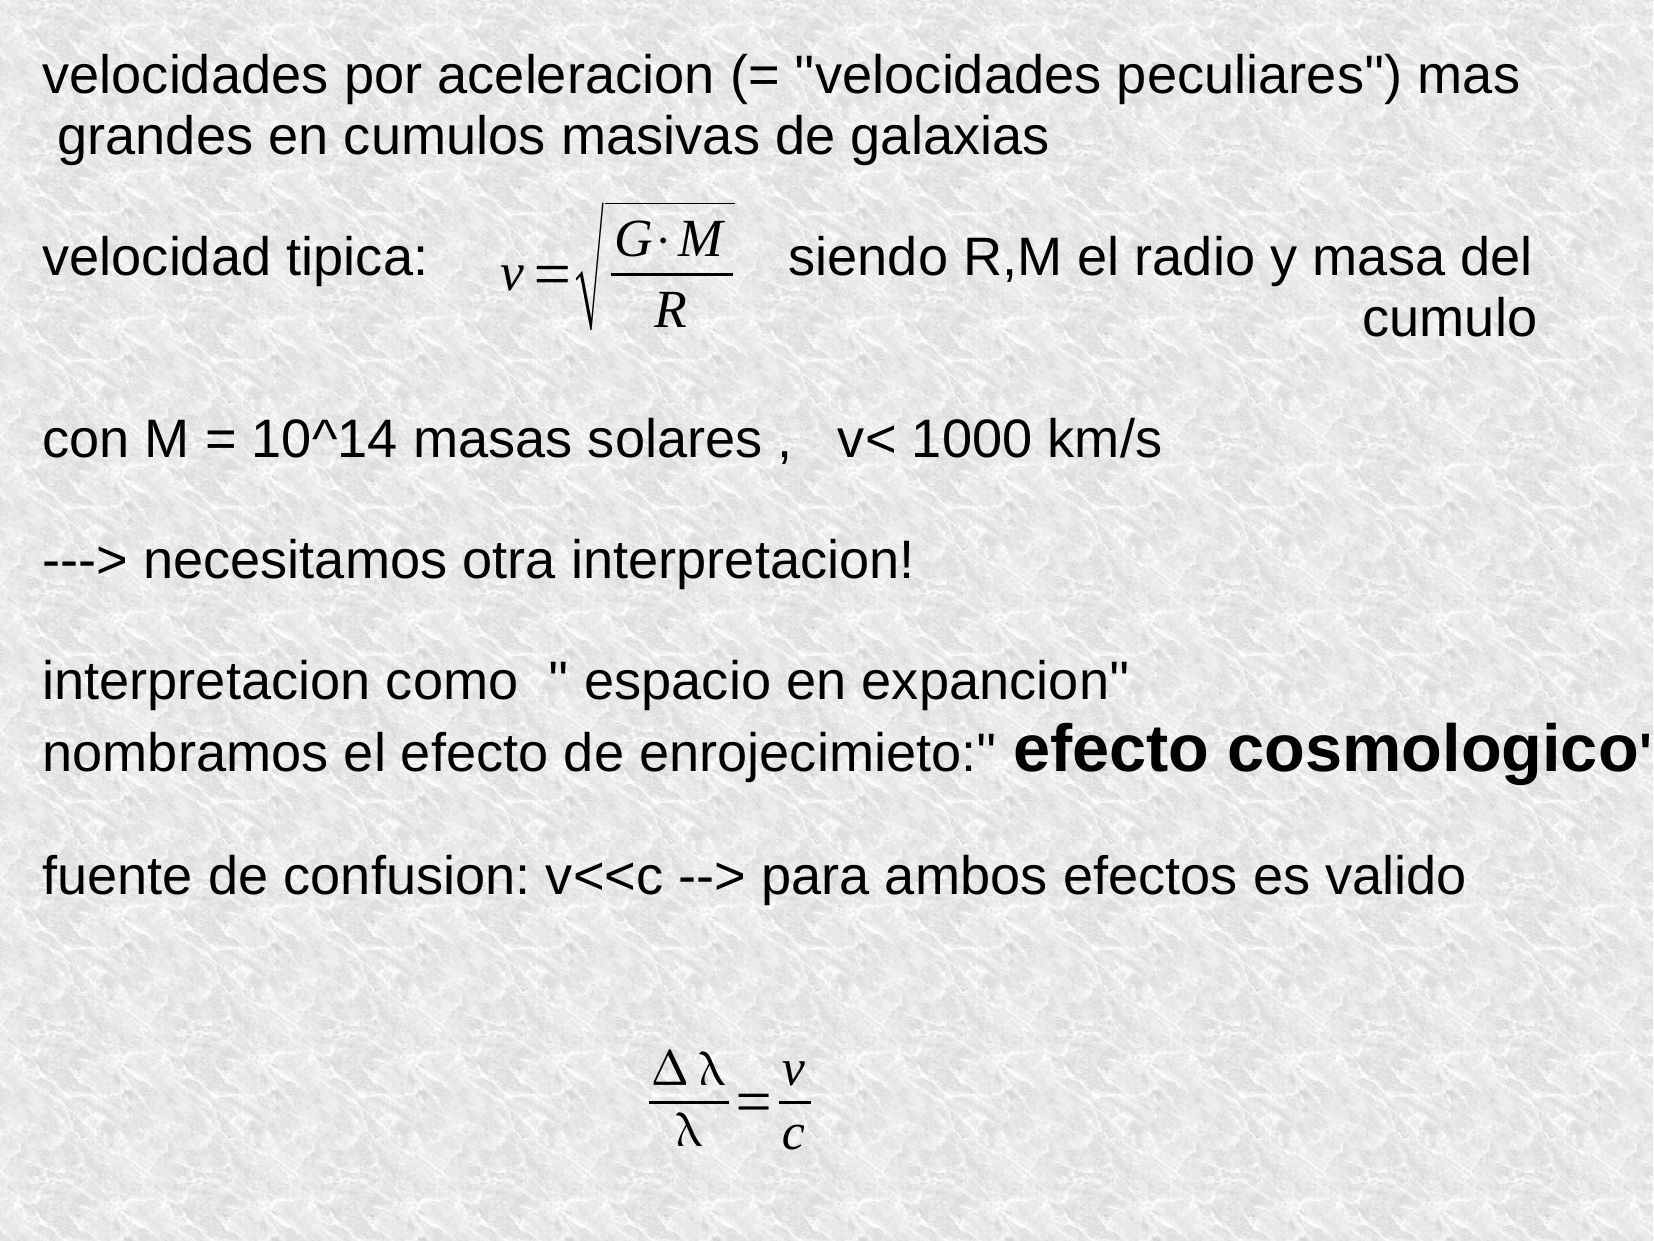

velocidades por aceleracion (= ''velocidades peculiares'') mas
 grandes en cumulos masivas de galaxias
velocidad tipica: siendo R,M el radio y masa del
 cumulo
con M = 10^14 masas solares , v< 1000 km/s
---> necesitamos otra interpretacion!
interpretacion como '' espacio en expancion''
nombramos el efecto de enrojecimieto:'' efecto cosmologico''
fuente de confusion: v<<c --> para ambos efectos es valido